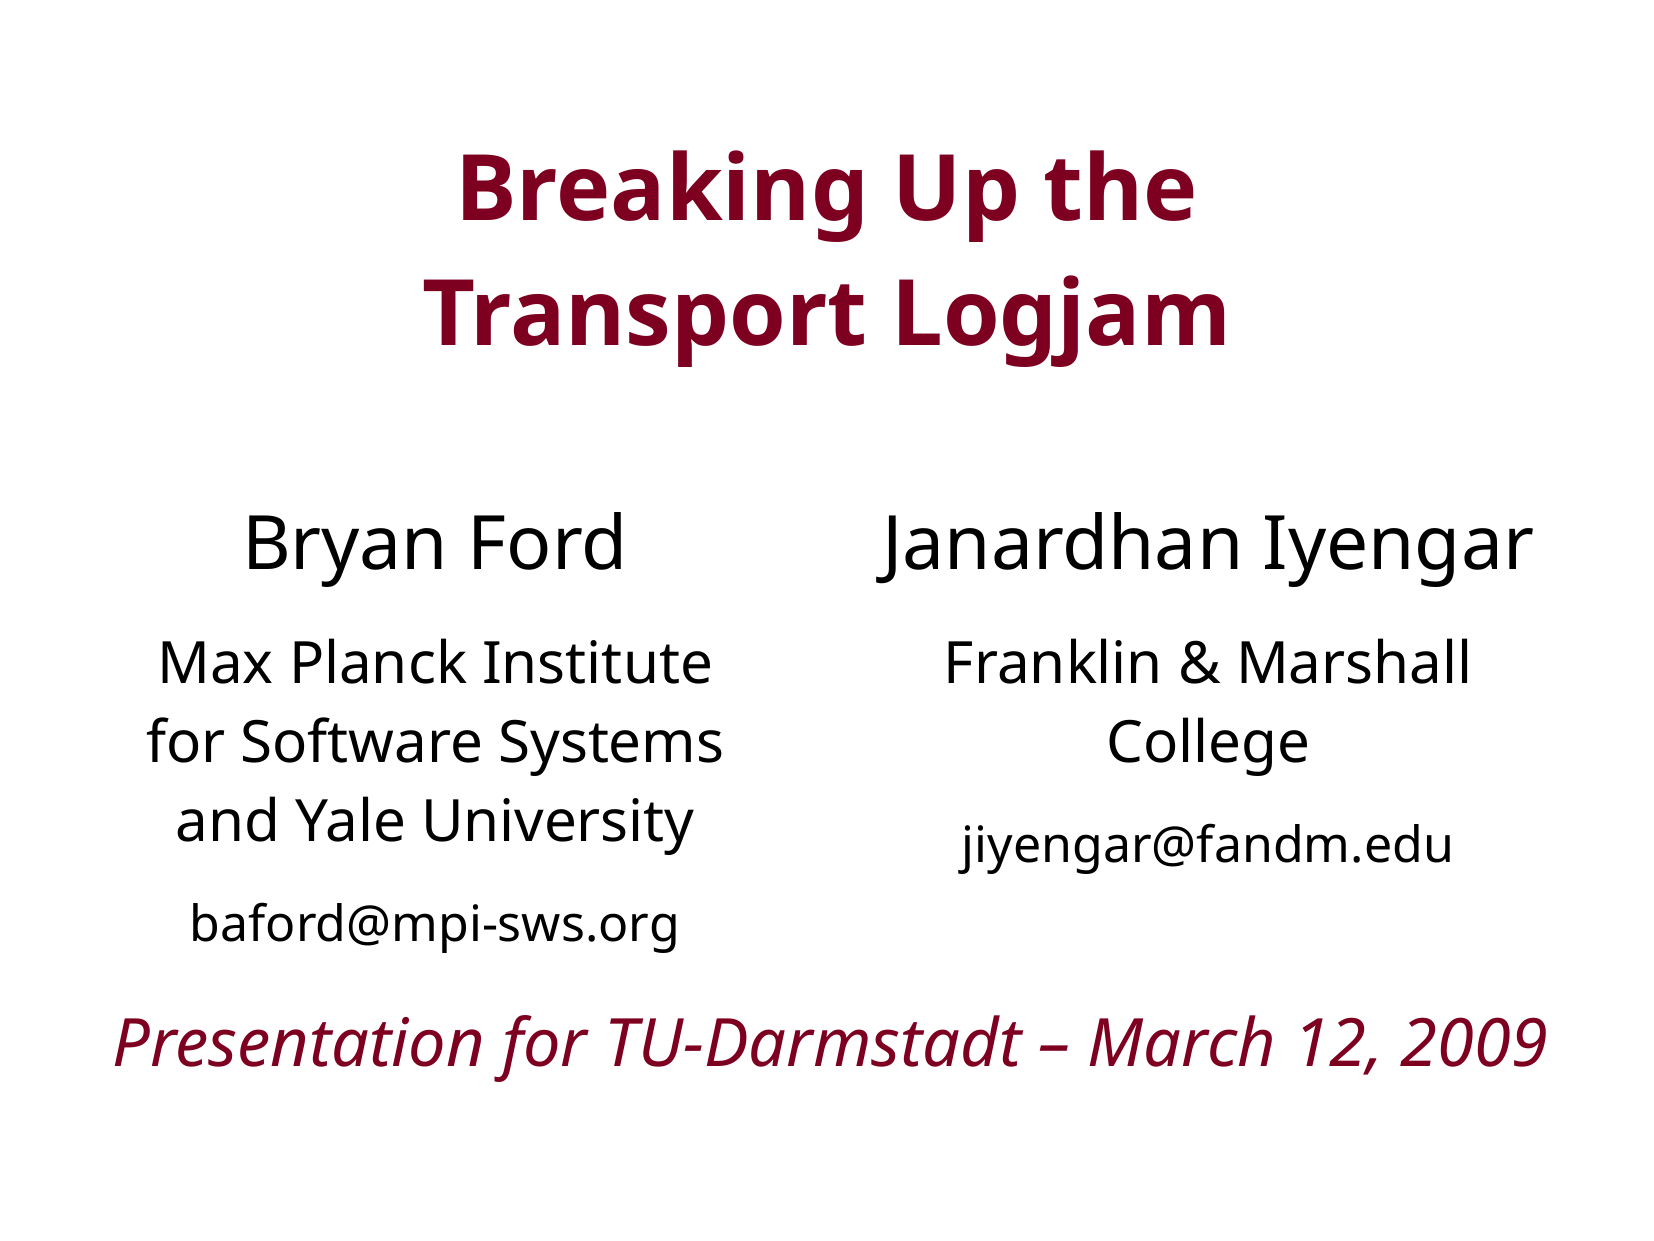

# Breaking Up the Transport Logjam
Bryan Ford
Max Planck Institute
for Software Systems
and Yale University
baford@mpi-sws.org
Janardhan Iyengar
Franklin & Marshall
College
jiyengar@fandm.edu
Presentation for TU-Darmstadt – March 12, 2009